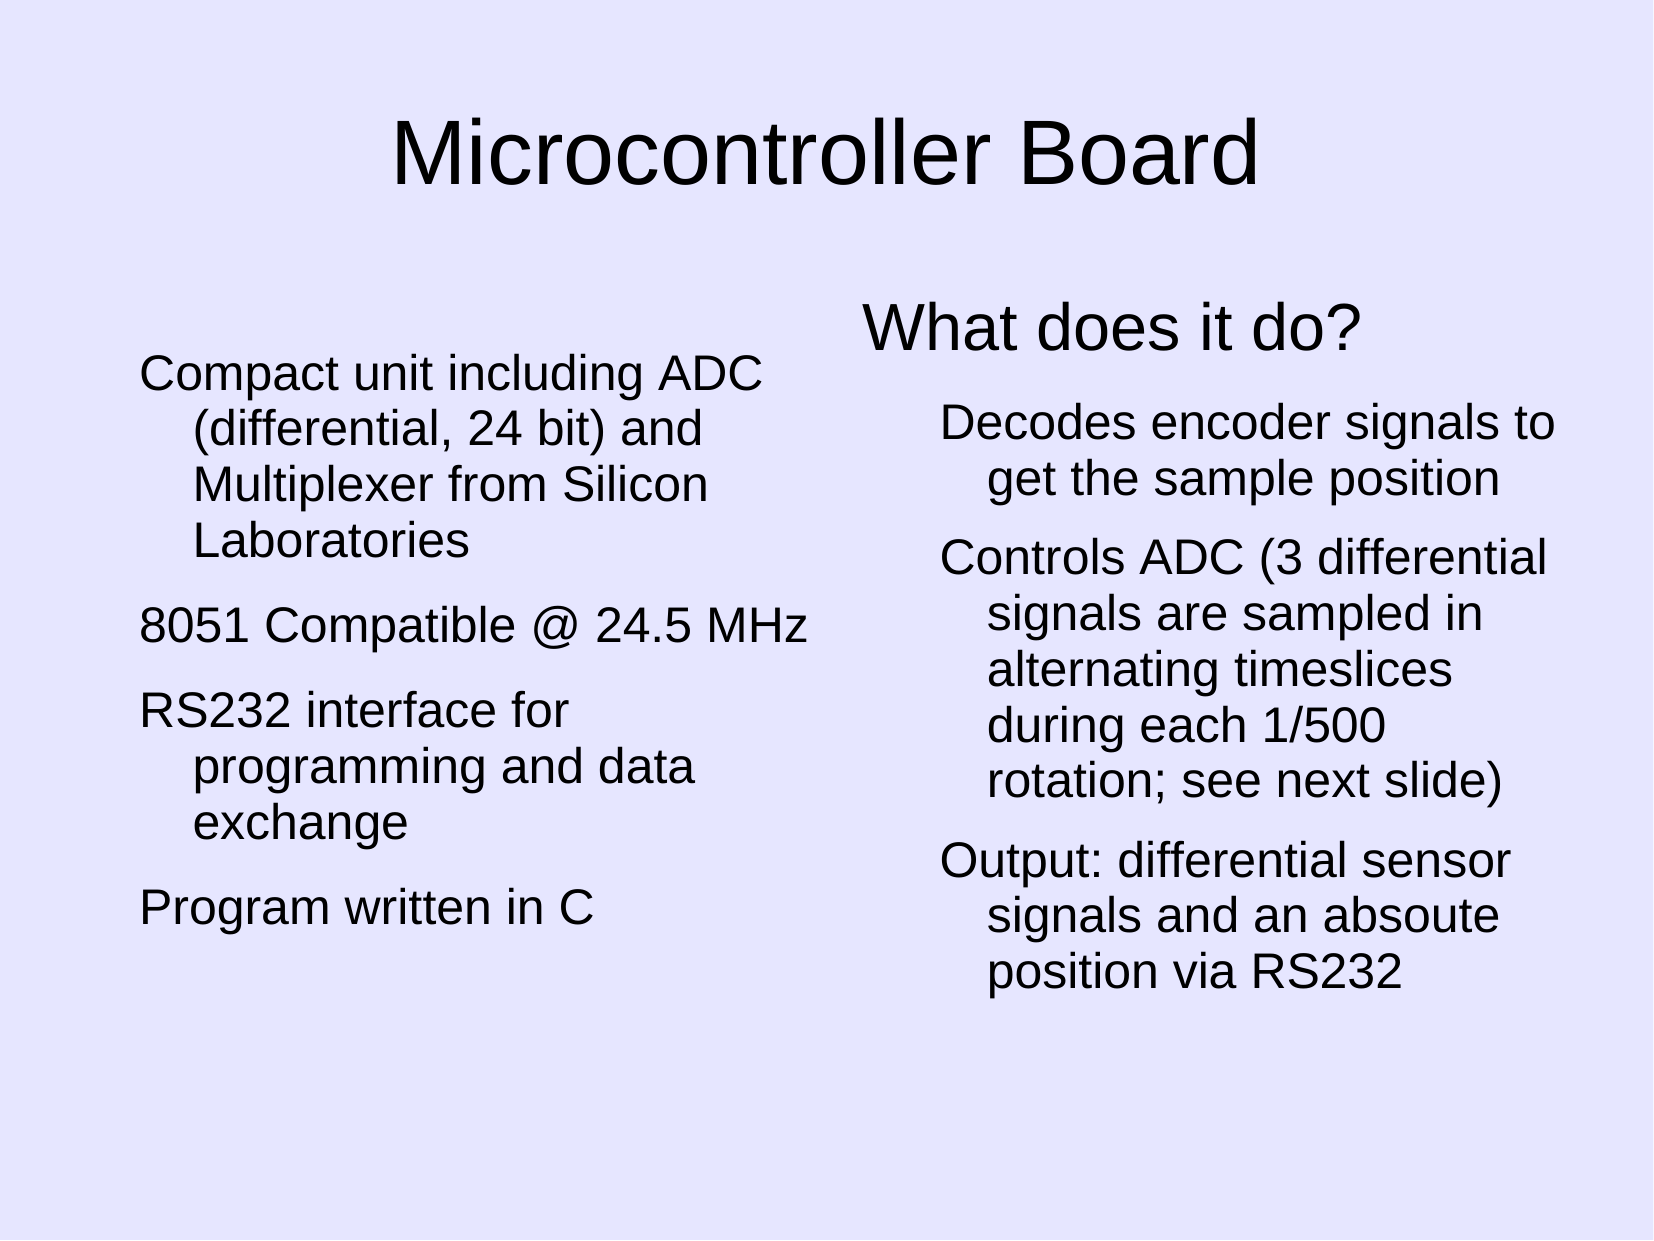

# Microcontroller Board
What does it do?
Decodes encoder signals to get the sample position
Controls ADC (3 differential signals are sampled in alternating timeslices during each 1/500 rotation; see next slide)
Output: differential sensor signals and an absoute position via RS232
Compact unit including ADC (differential, 24 bit) and Multiplexer from Silicon Laboratories
8051 Compatible @ 24.5 MHz
RS232 interface for programming and data exchange
Program written in C